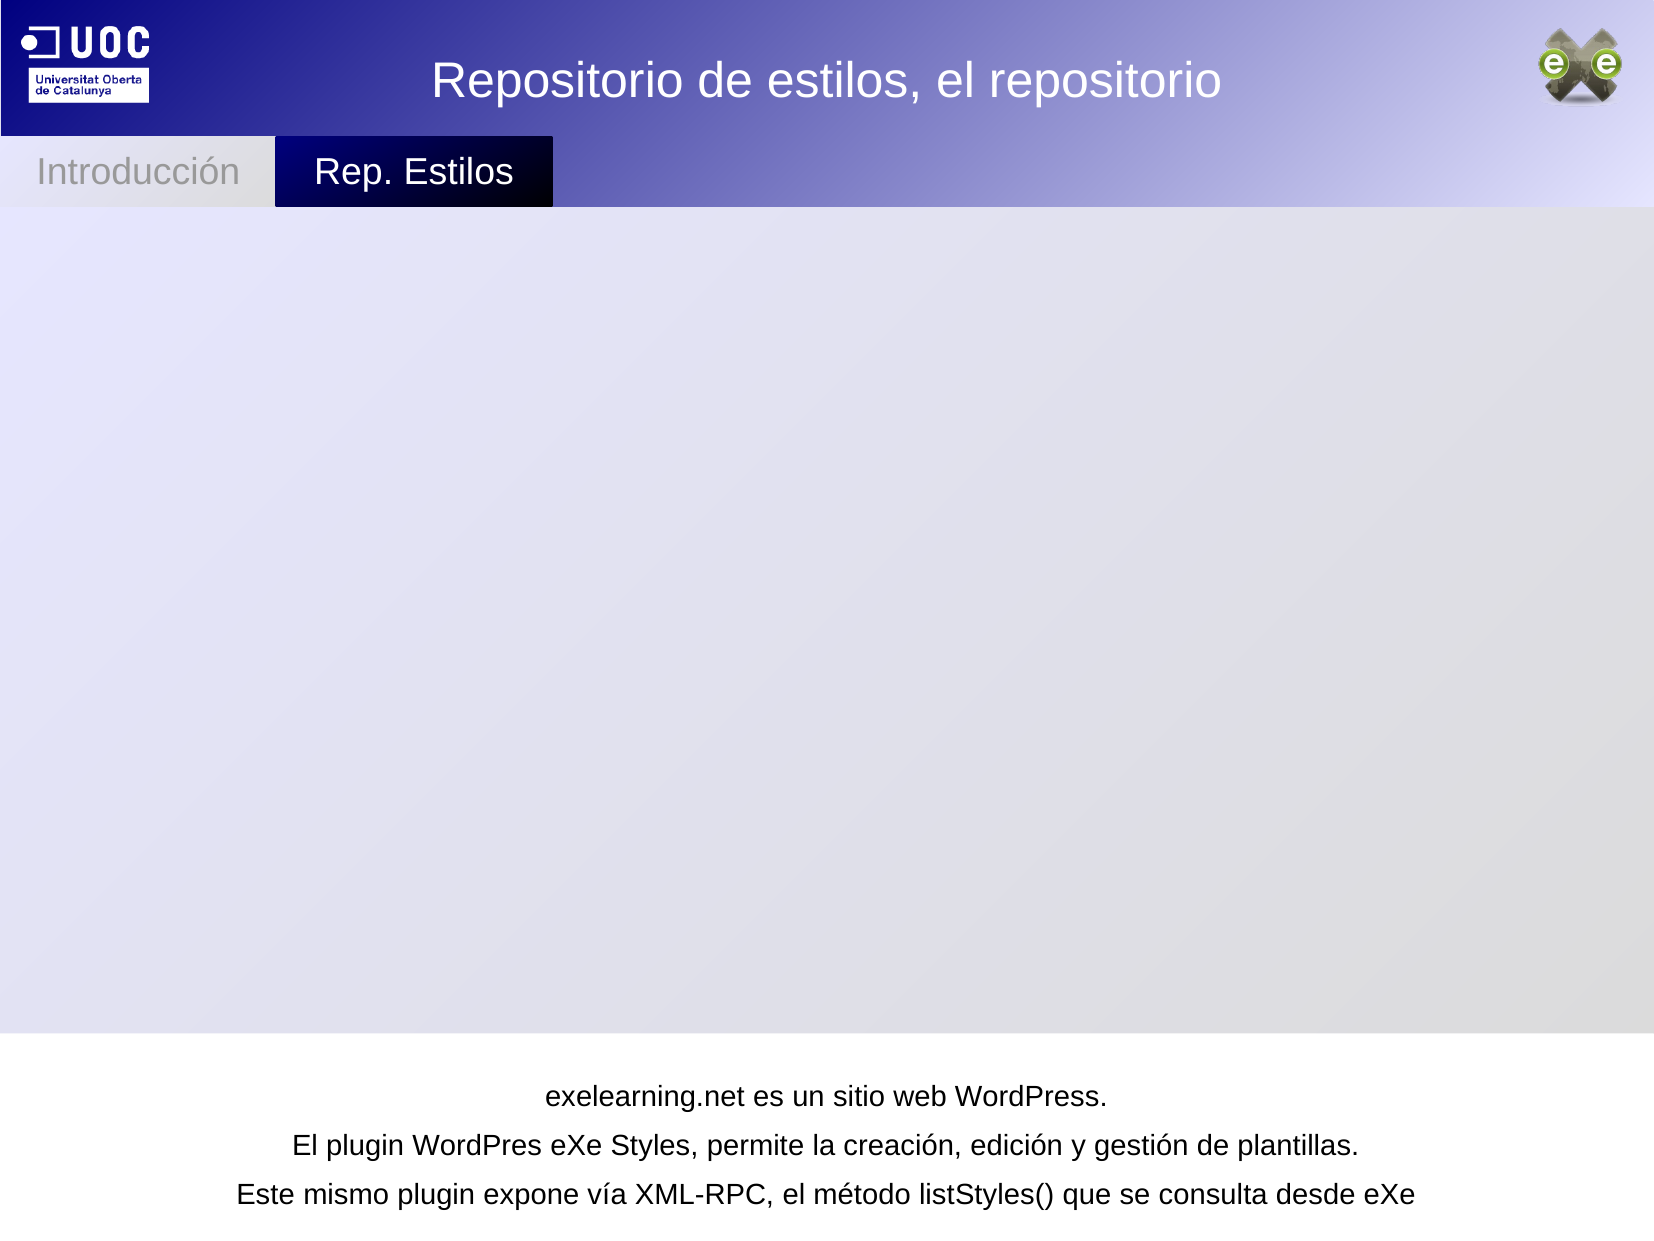

Repositorio de estilos, el repositorio
Introducción
Rep. Estilos
exelearning.net es un sitio web WordPress.
El plugin WordPres eXe Styles, permite la creación, edición y gestión de plantillas.
Este mismo plugin expone vía XML-RPC, el método listStyles() que se consulta desde eXe